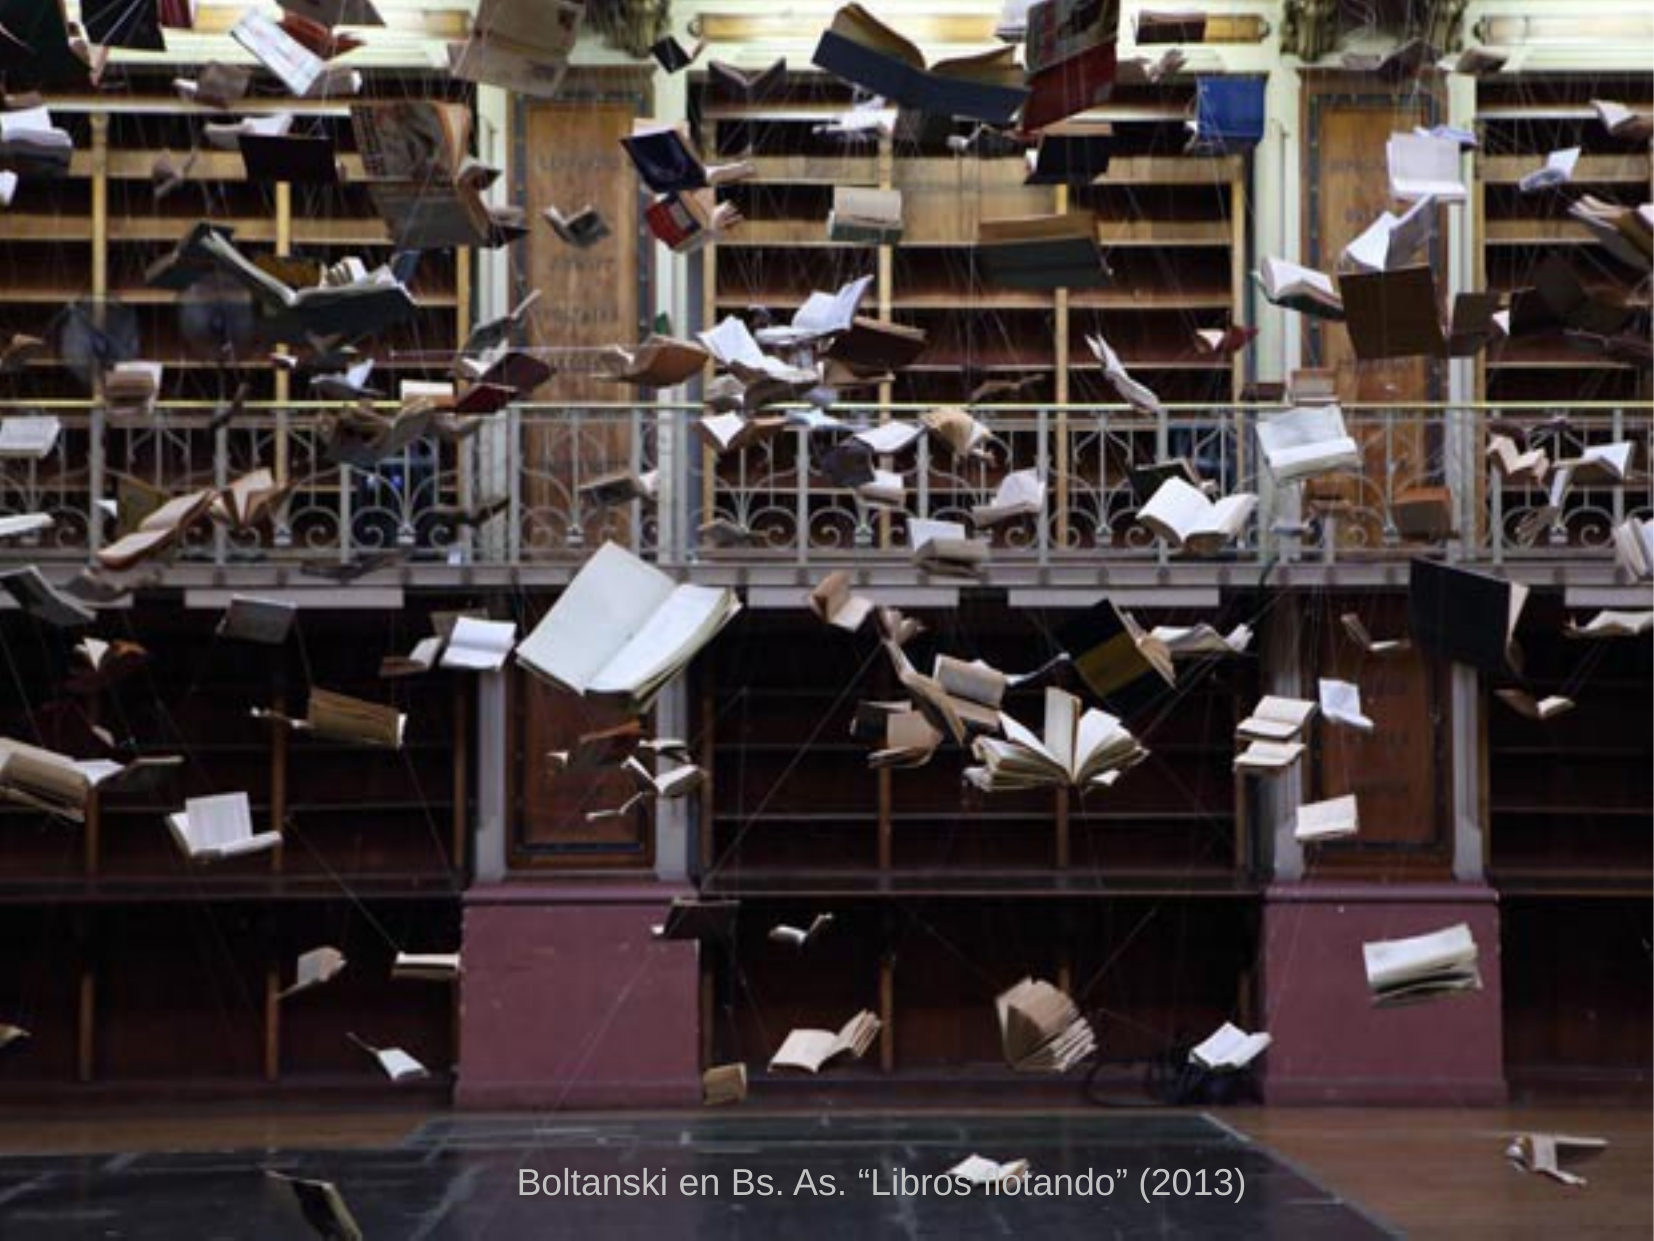

Boltanski en Bs. As. “Libros flotando” (2013)